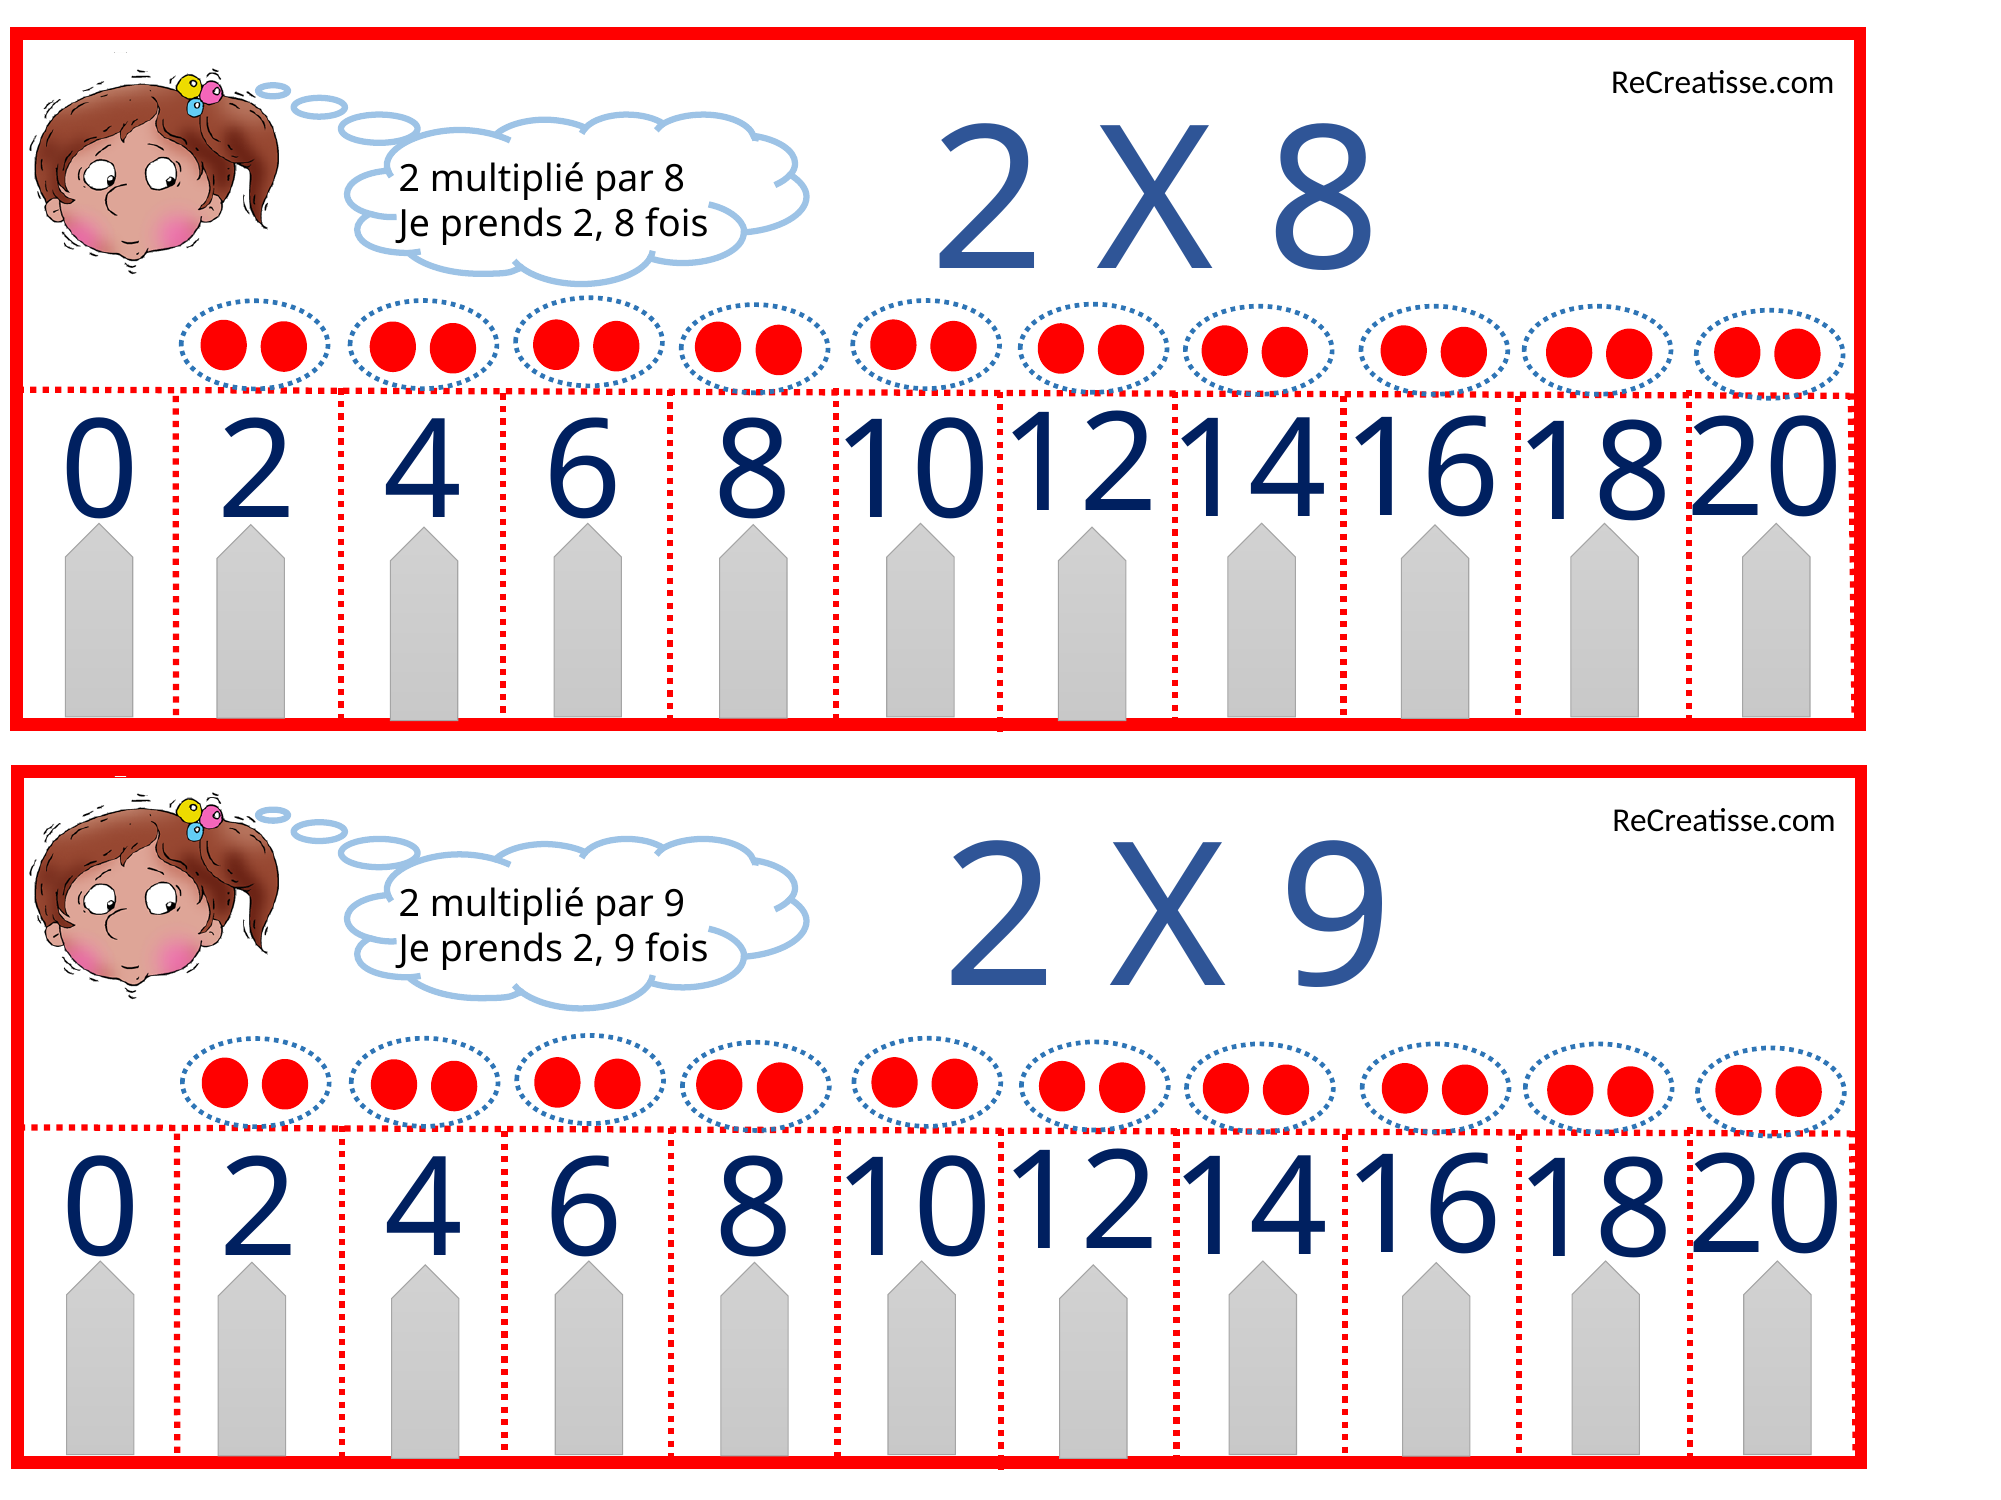

ReCreatisse.com
2 X 8
2 multiplié par 8
Je prends 2, 8 fois
12
16
20
14
0
2
4
8
10
6
18
2 X 9
ReCreatisse.com
2 multiplié par 9
Je prends 2, 9 fois
12
16
20
14
0
2
4
8
10
6
18